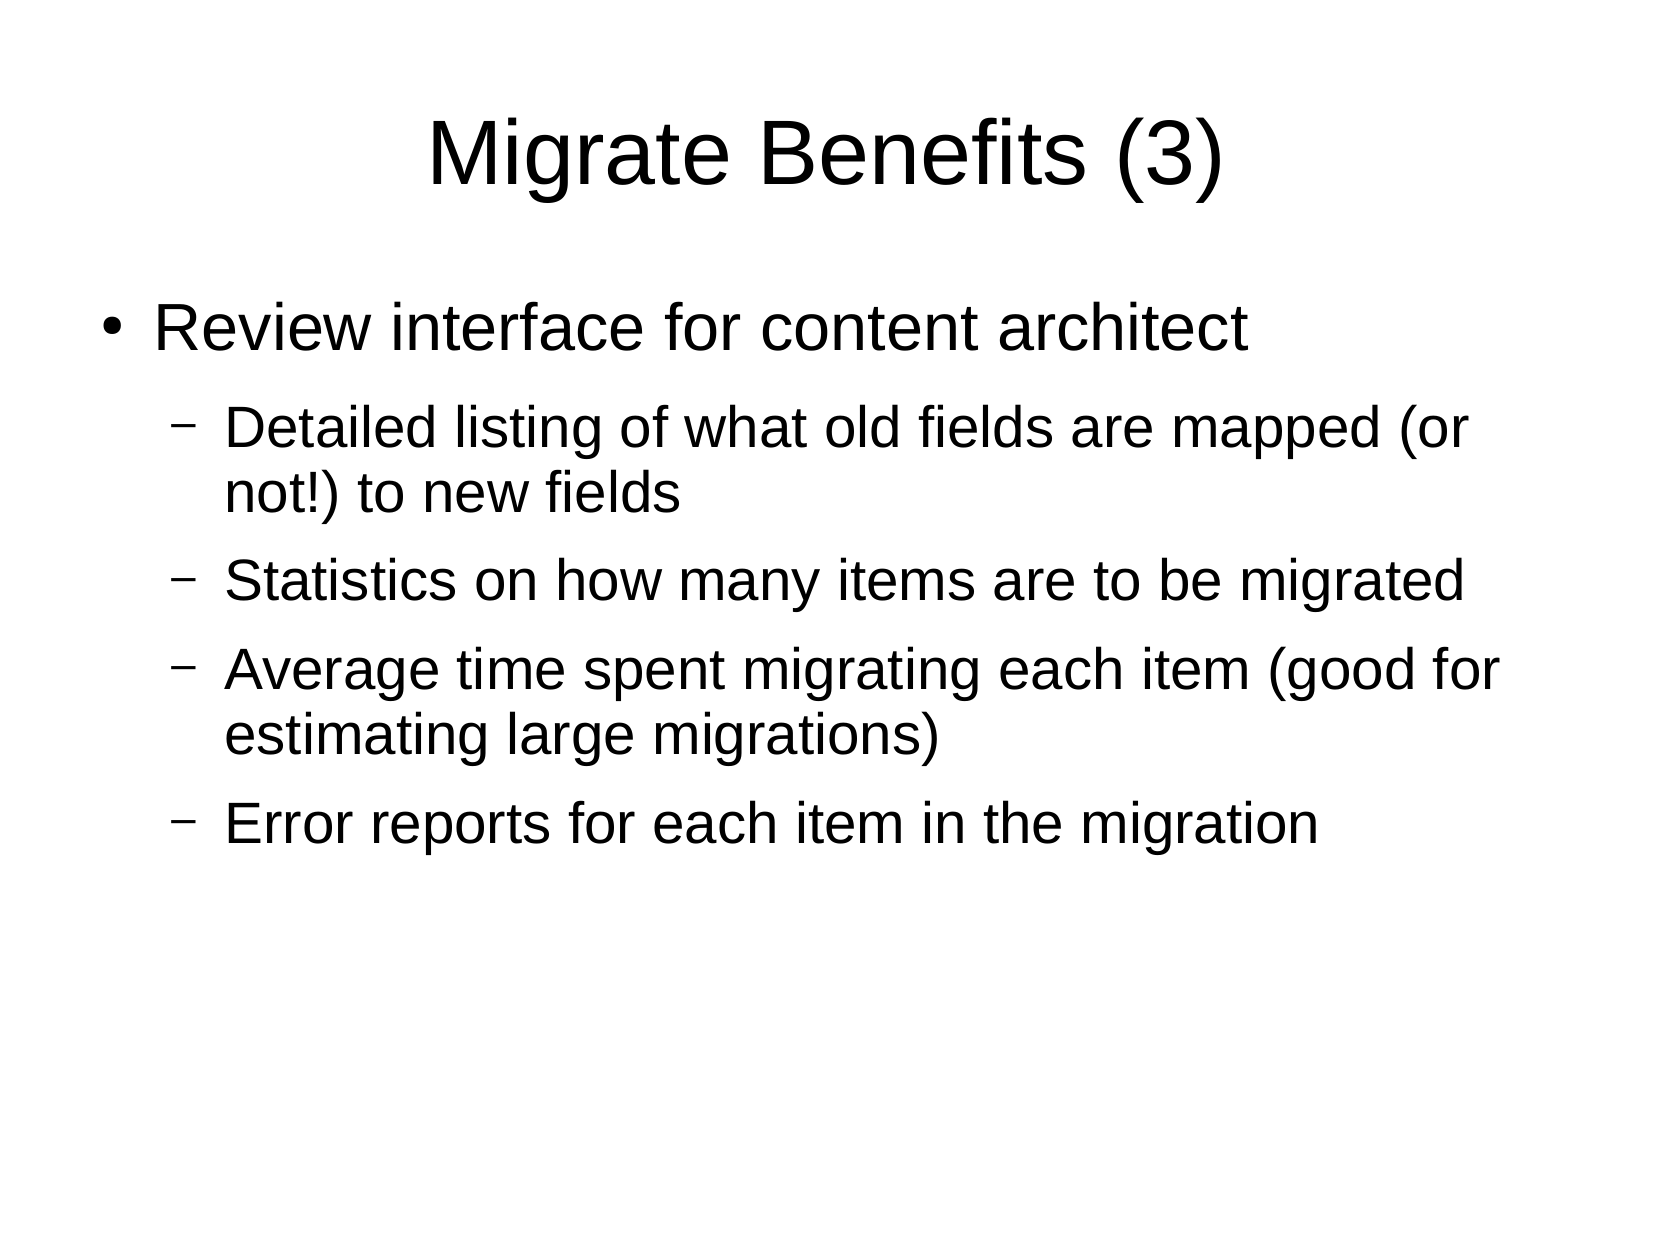

# Migrate Benefits (3)
Review interface for content architect
Detailed listing of what old fields are mapped (or not!) to new fields
Statistics on how many items are to be migrated
Average time spent migrating each item (good for estimating large migrations)
Error reports for each item in the migration